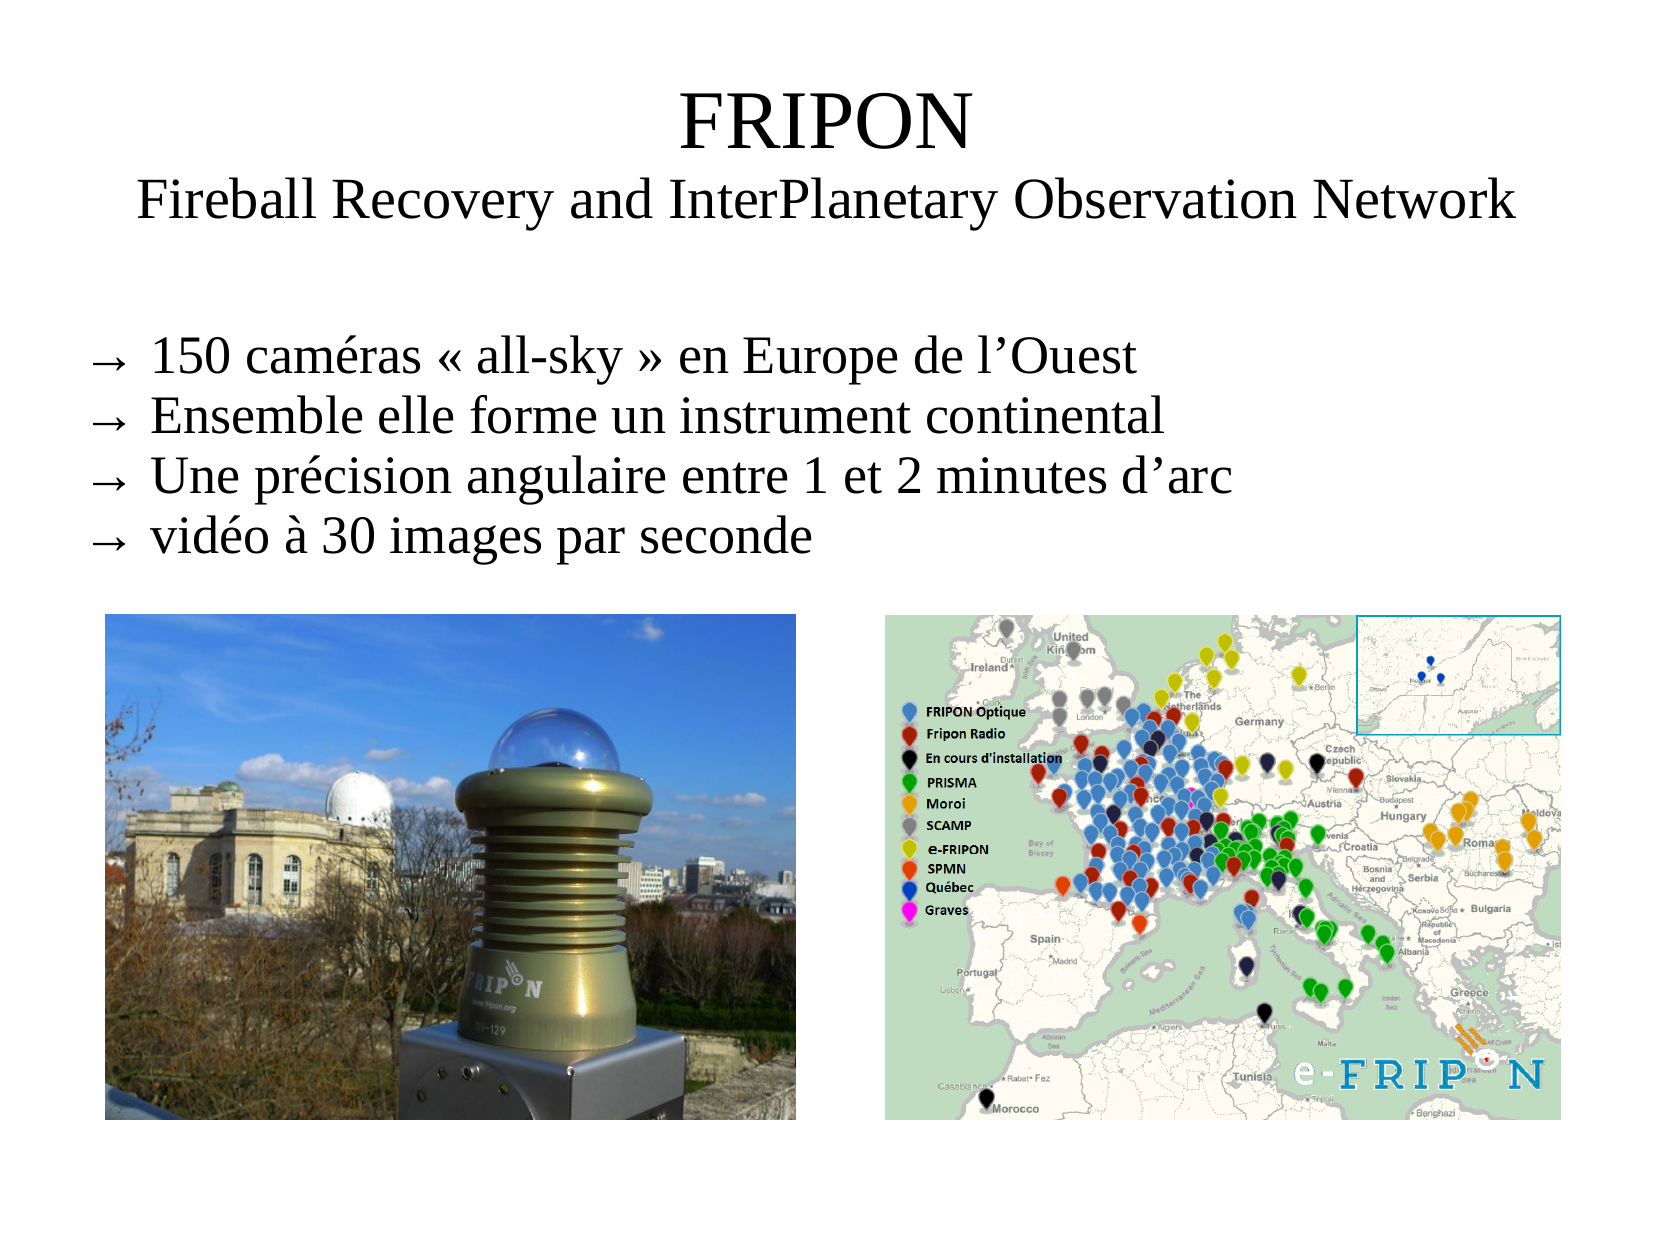

# FRIPON Fireball Recovery and InterPlanetary Observation Network
→ 150 caméras « all-sky » en Europe de l’Ouest
→ Ensemble elle forme un instrument continental
→ Une précision angulaire entre 1 et 2 minutes d’arc
→ vidéo à 30 images par seconde